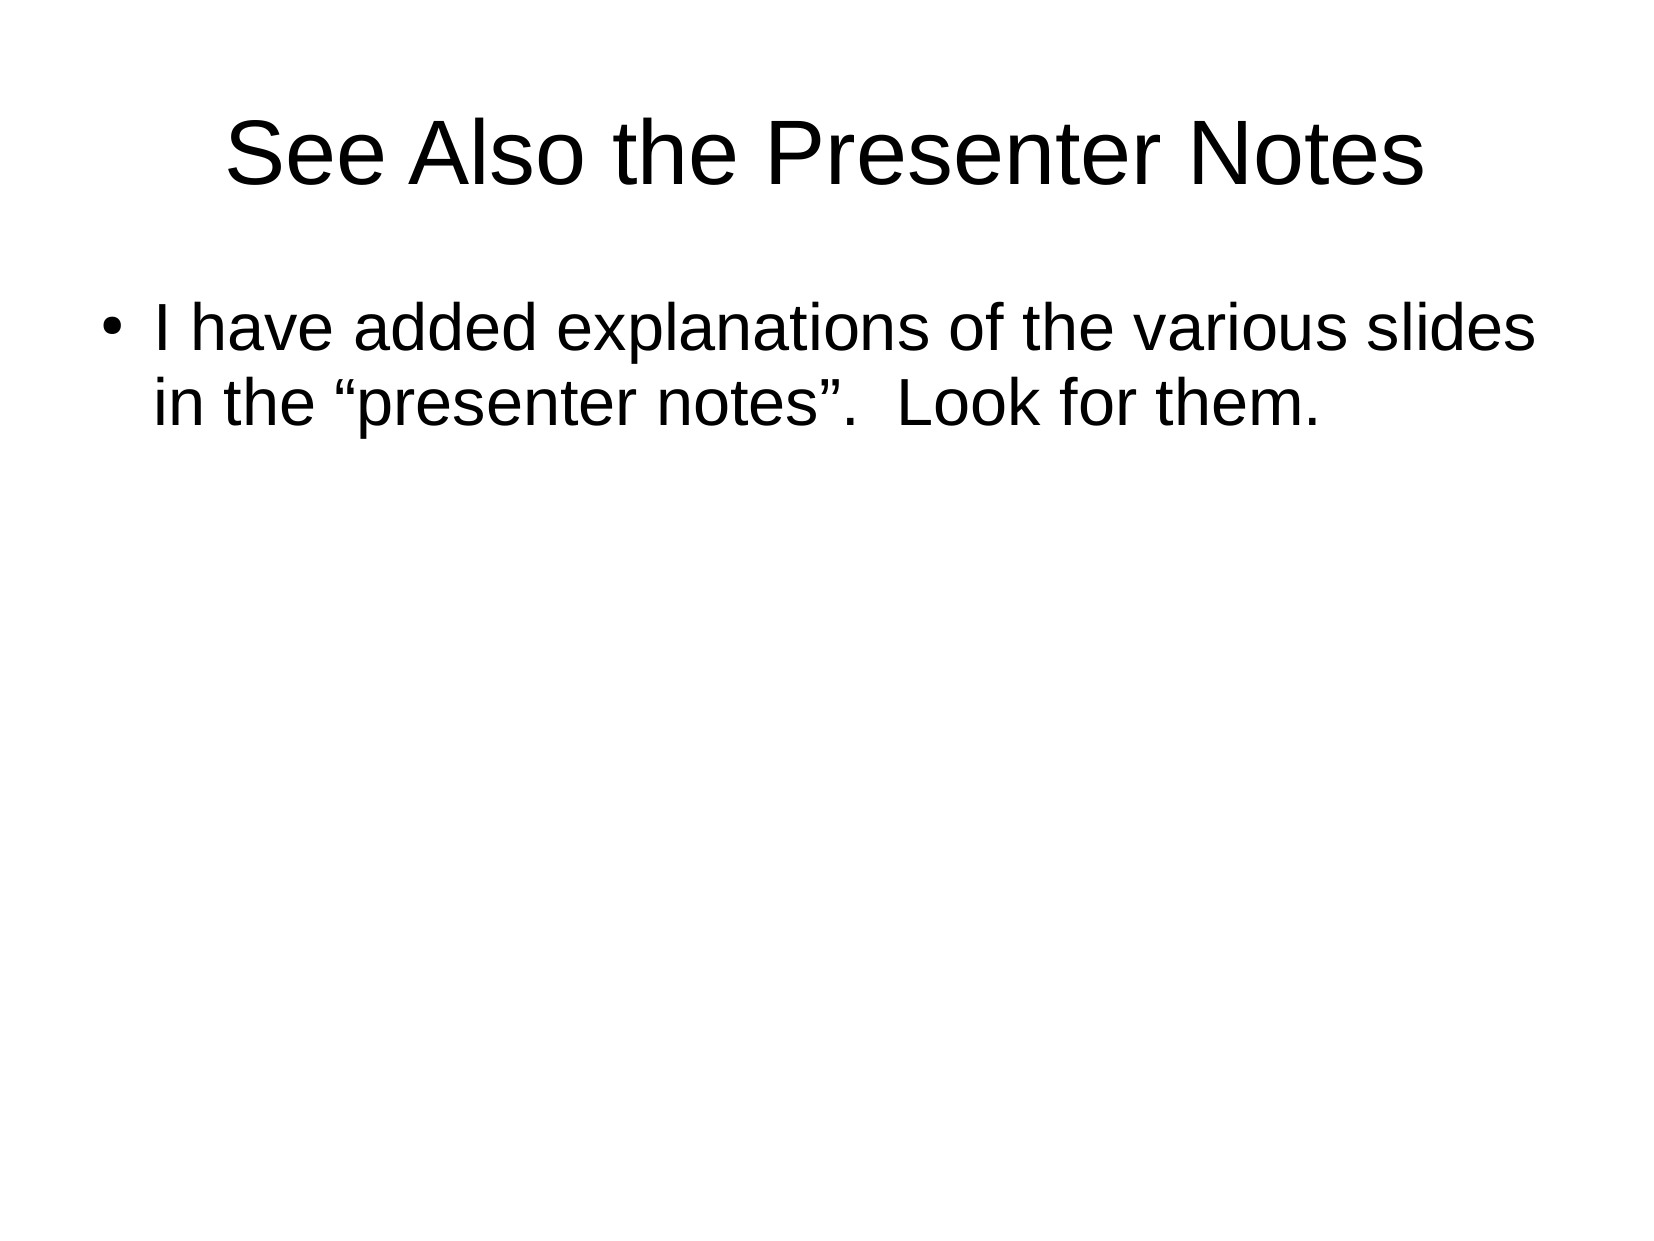

# See Also the Presenter Notes
I have added explanations of the various slides in the “presenter notes”. Look for them.